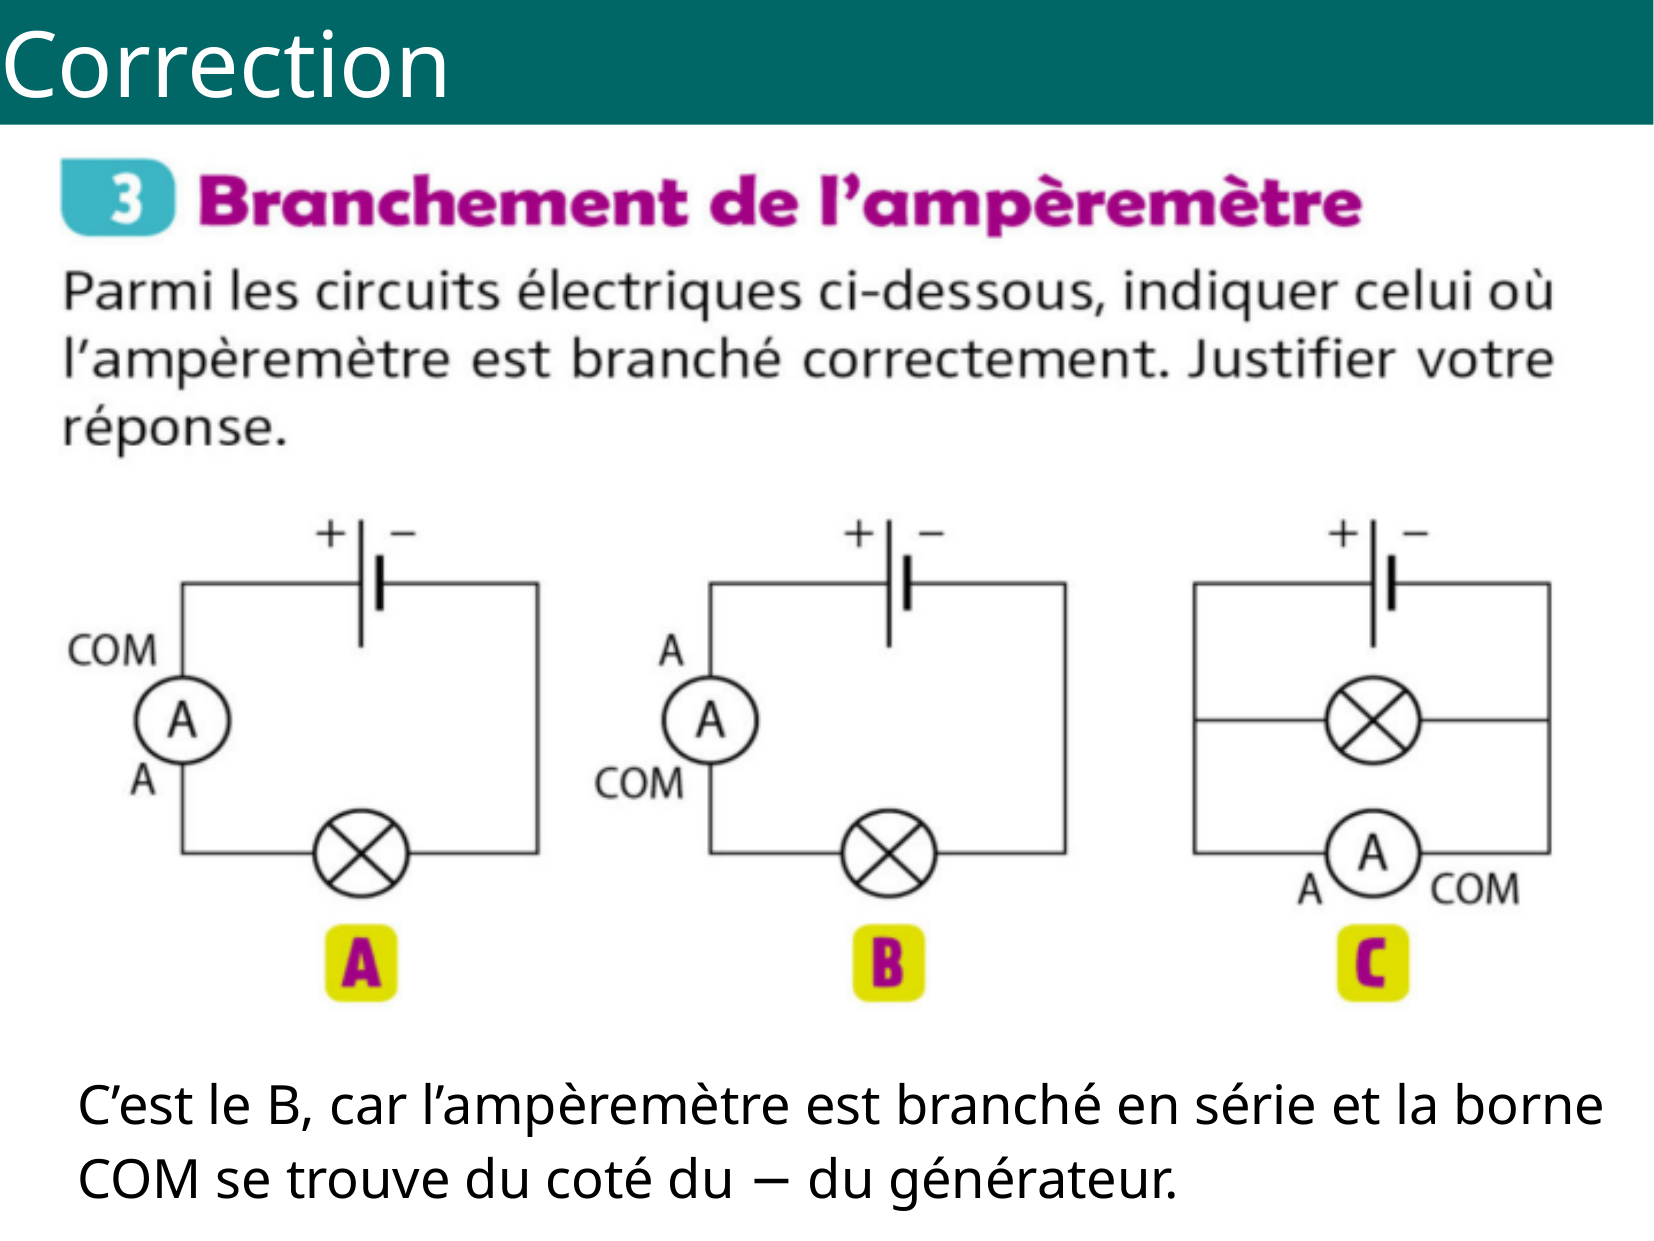

# Correction
C’est le B, car l’ampèremètre est branché en série et la borne COM se trouve du coté du − du générateur.